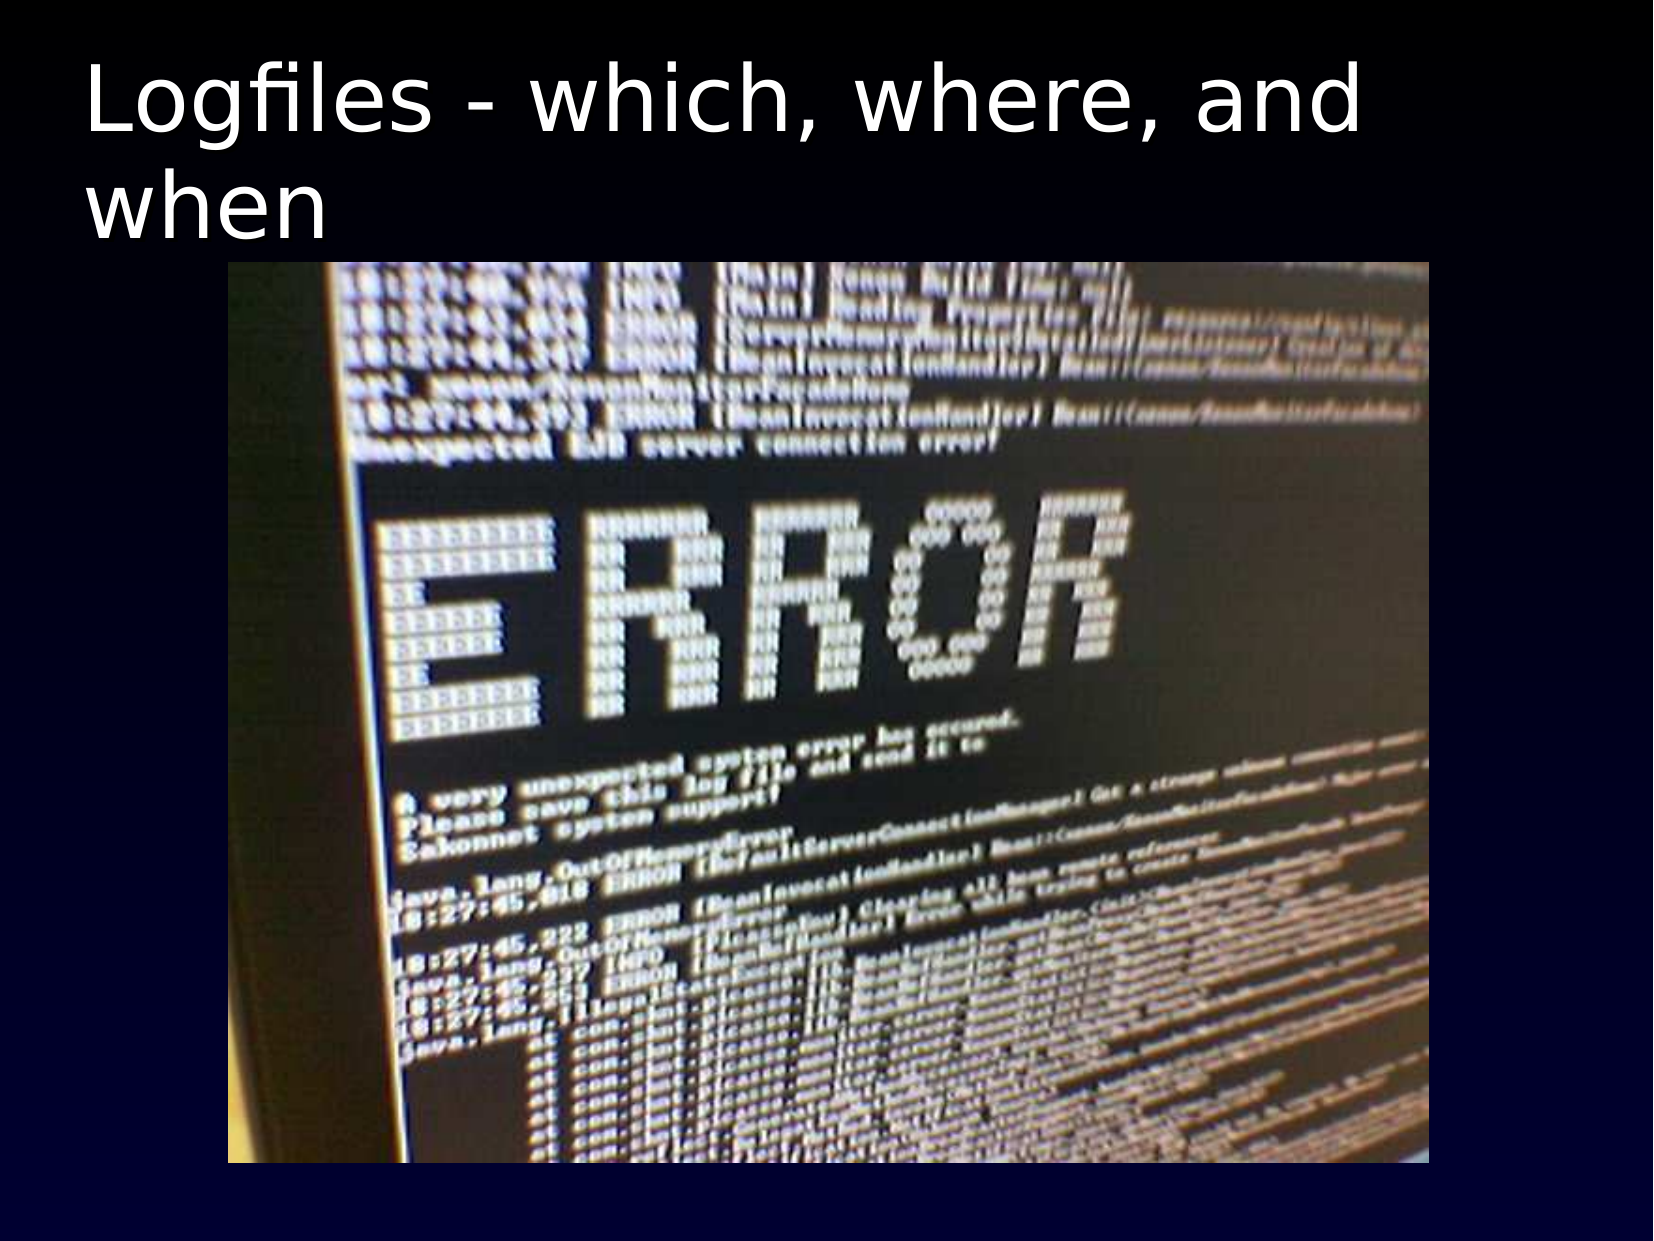

# Logfiles - which, where, and when
Photo by hamilton.lima on Flickr - CC by-sa 2.0